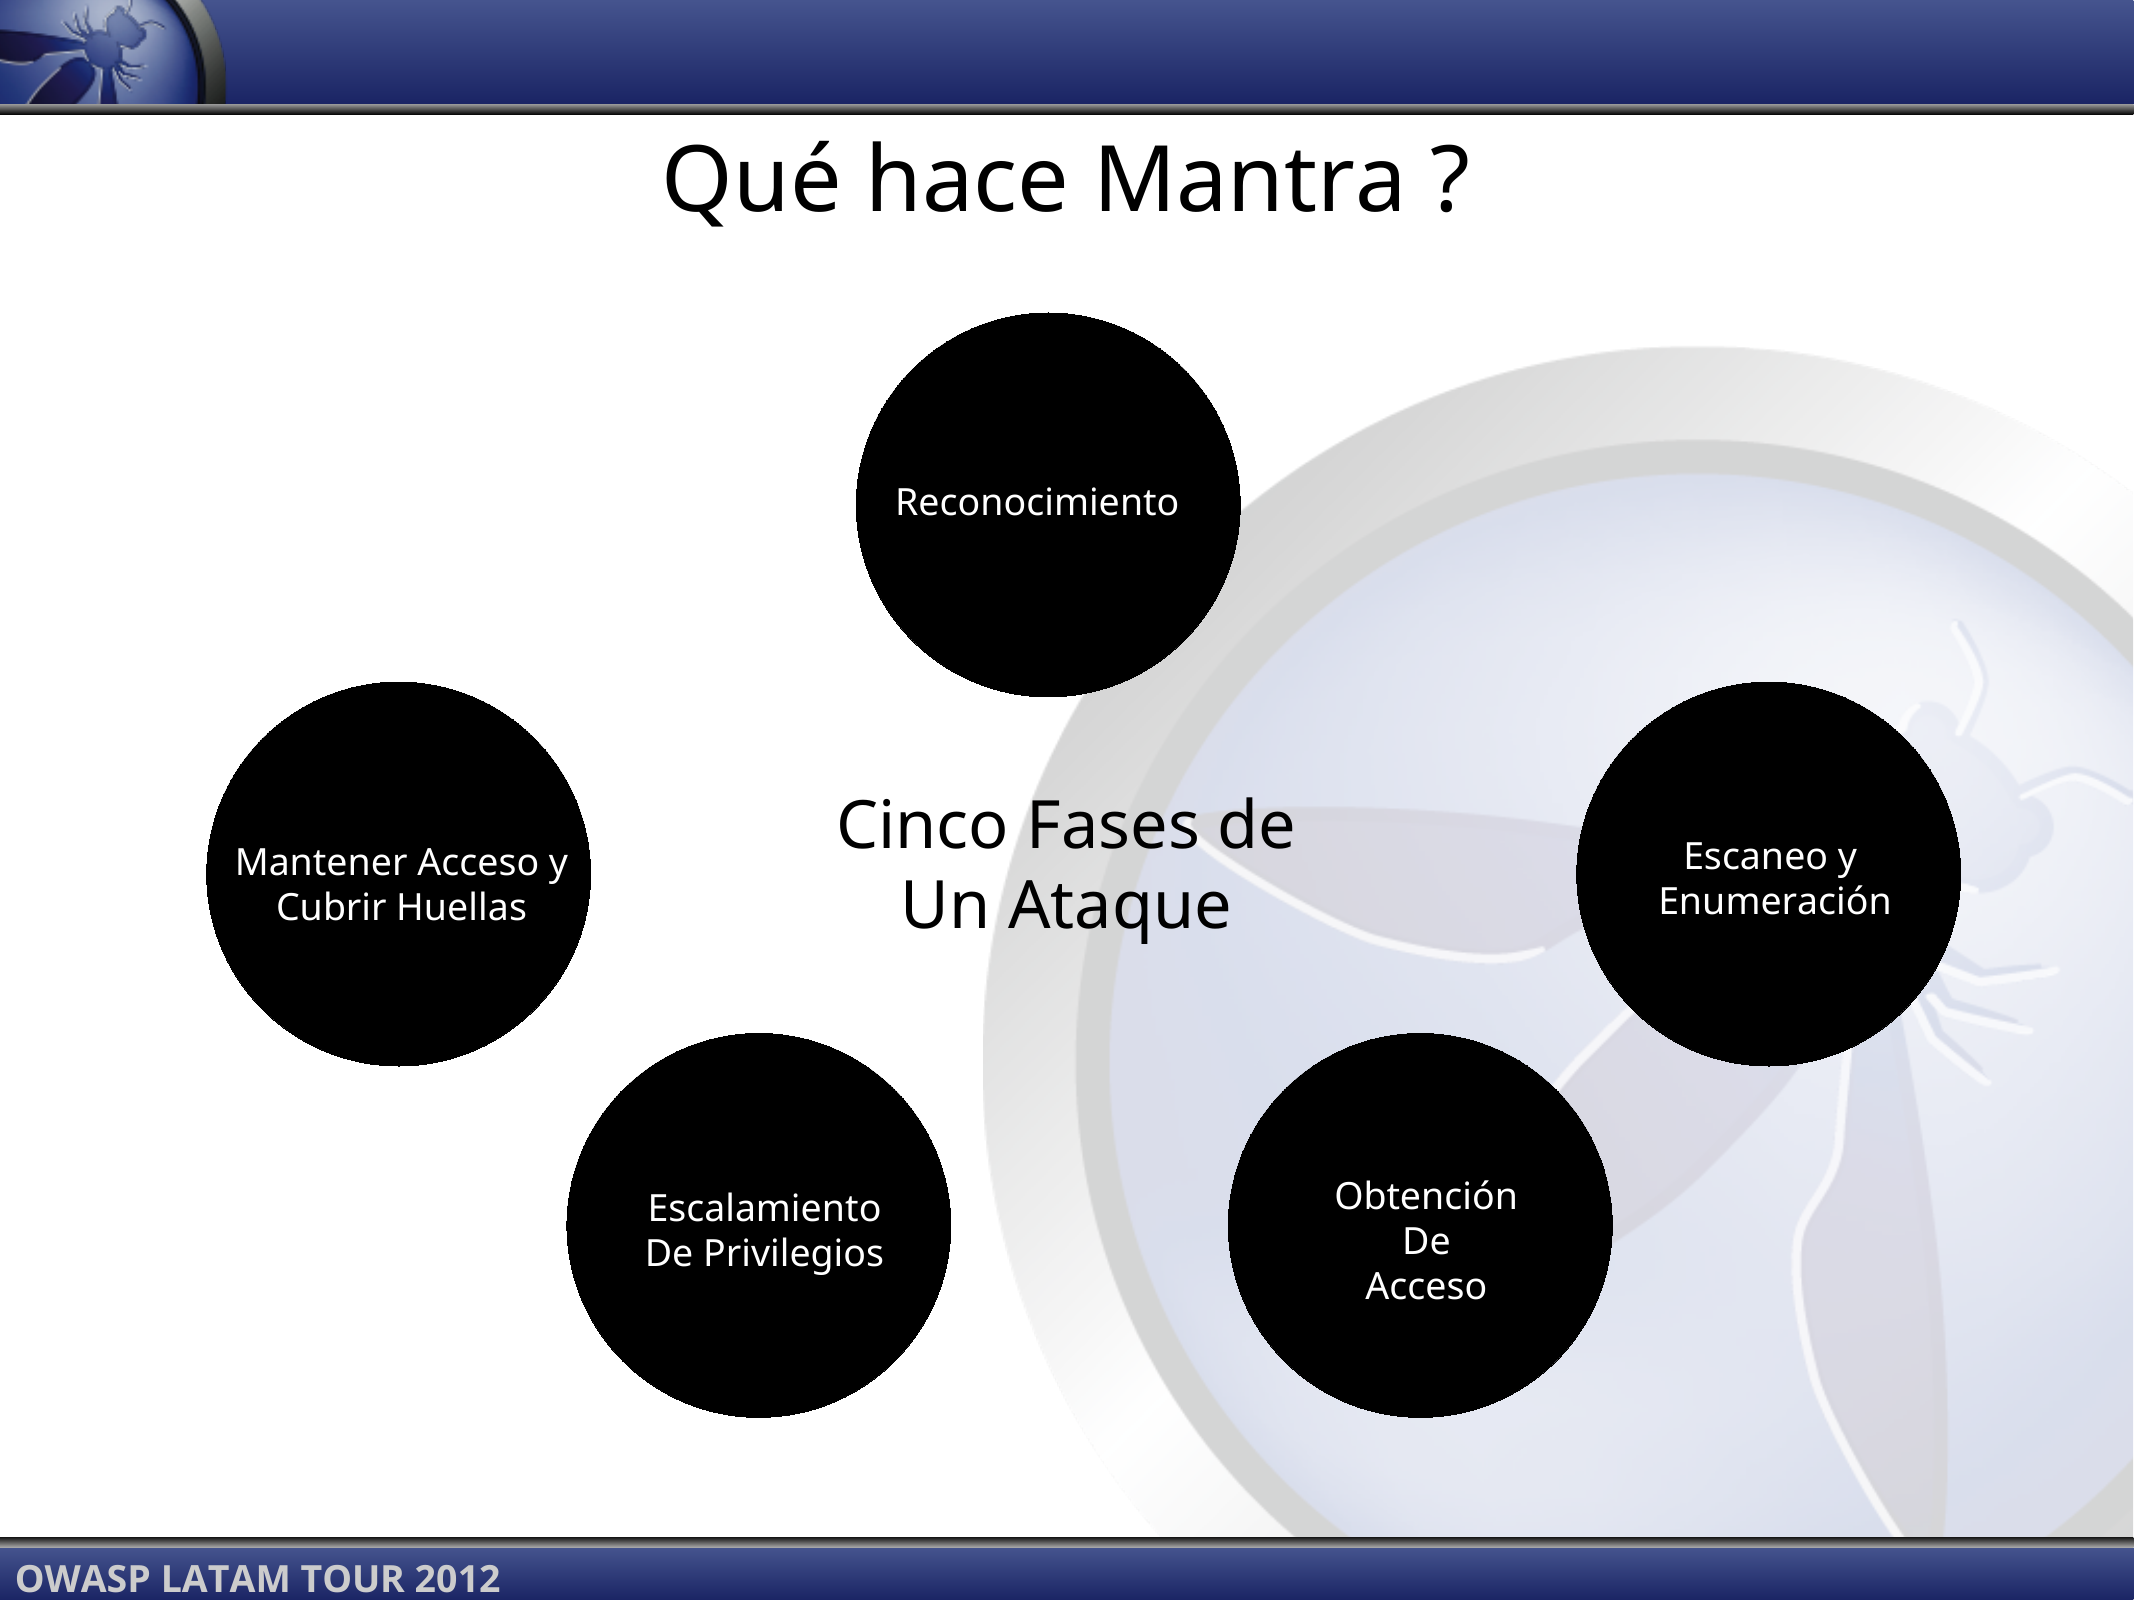

Qué hace Mantra ?
Reconocimiento
Cinco Fases de
Un Ataque
Escaneo y
Enumeración
Mantener Acceso y
Cubrir Huellas
Obtención
De
Acceso
Escalamiento
De Privilegios